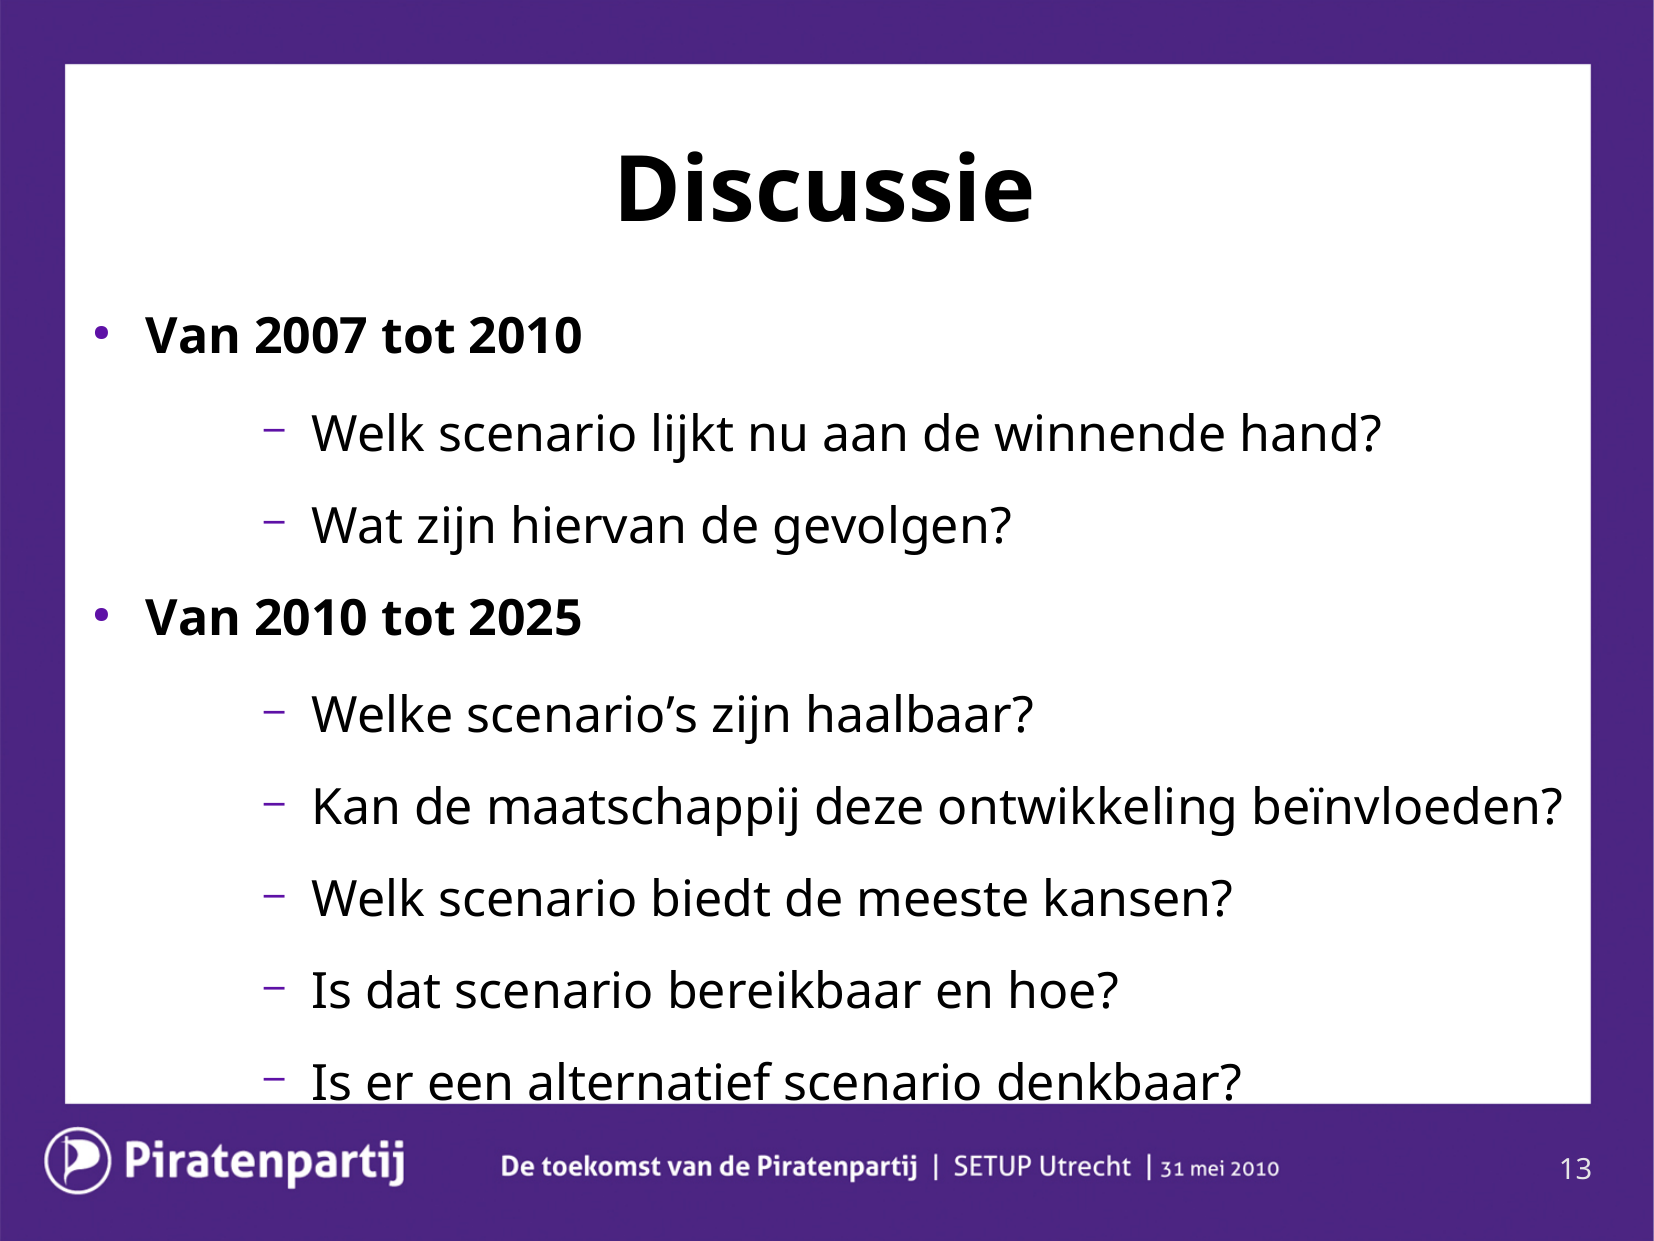

# Discussie
Van 2007 tot 2010
Welk scenario lijkt nu aan de winnende hand?
Wat zijn hiervan de gevolgen?
Van 2010 tot 2025
Welke scenario’s zijn haalbaar?
Kan de maatschappij deze ontwikkeling beïnvloeden?
Welk scenario biedt de meeste kansen?
Is dat scenario bereikbaar en hoe?
Is er een alternatief scenario denkbaar?
13